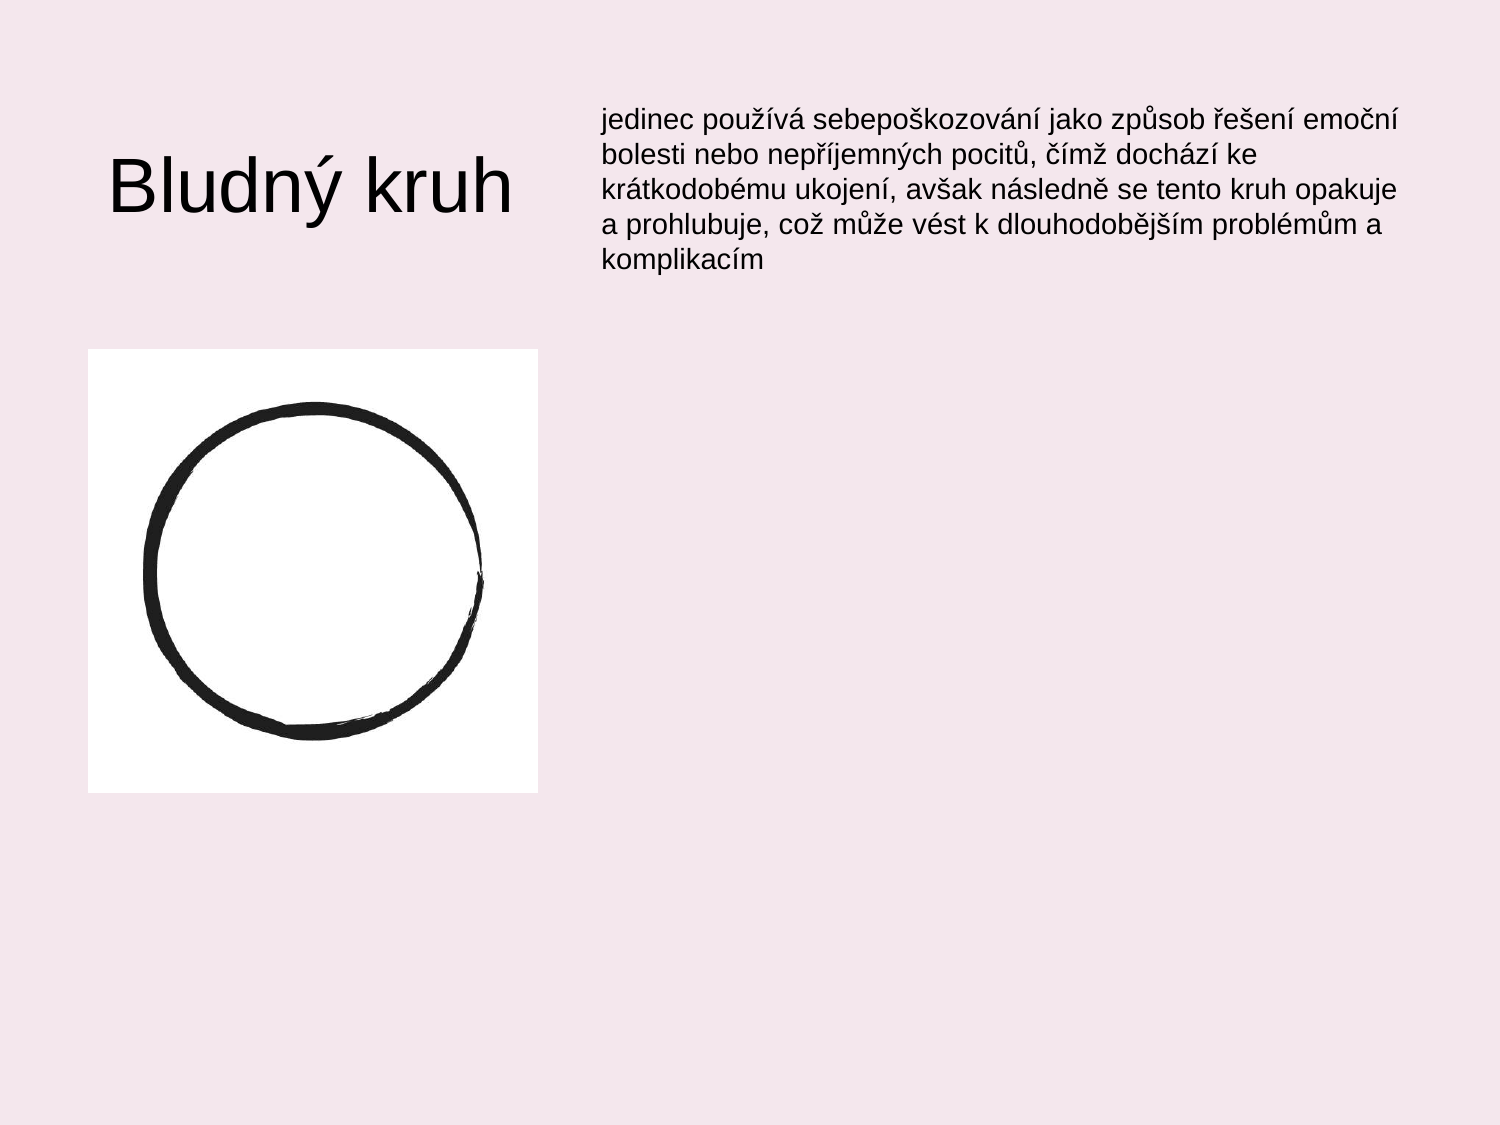

# Bludný kruh
jedinec používá sebepoškozování jako způsob řešení emoční bolesti nebo nepříjemných pocitů, čímž dochází ke krátkodobému ukojení, avšak následně se tento kruh opakuje a prohlubuje, což může vést k dlouhodobějším problémům a komplikacím